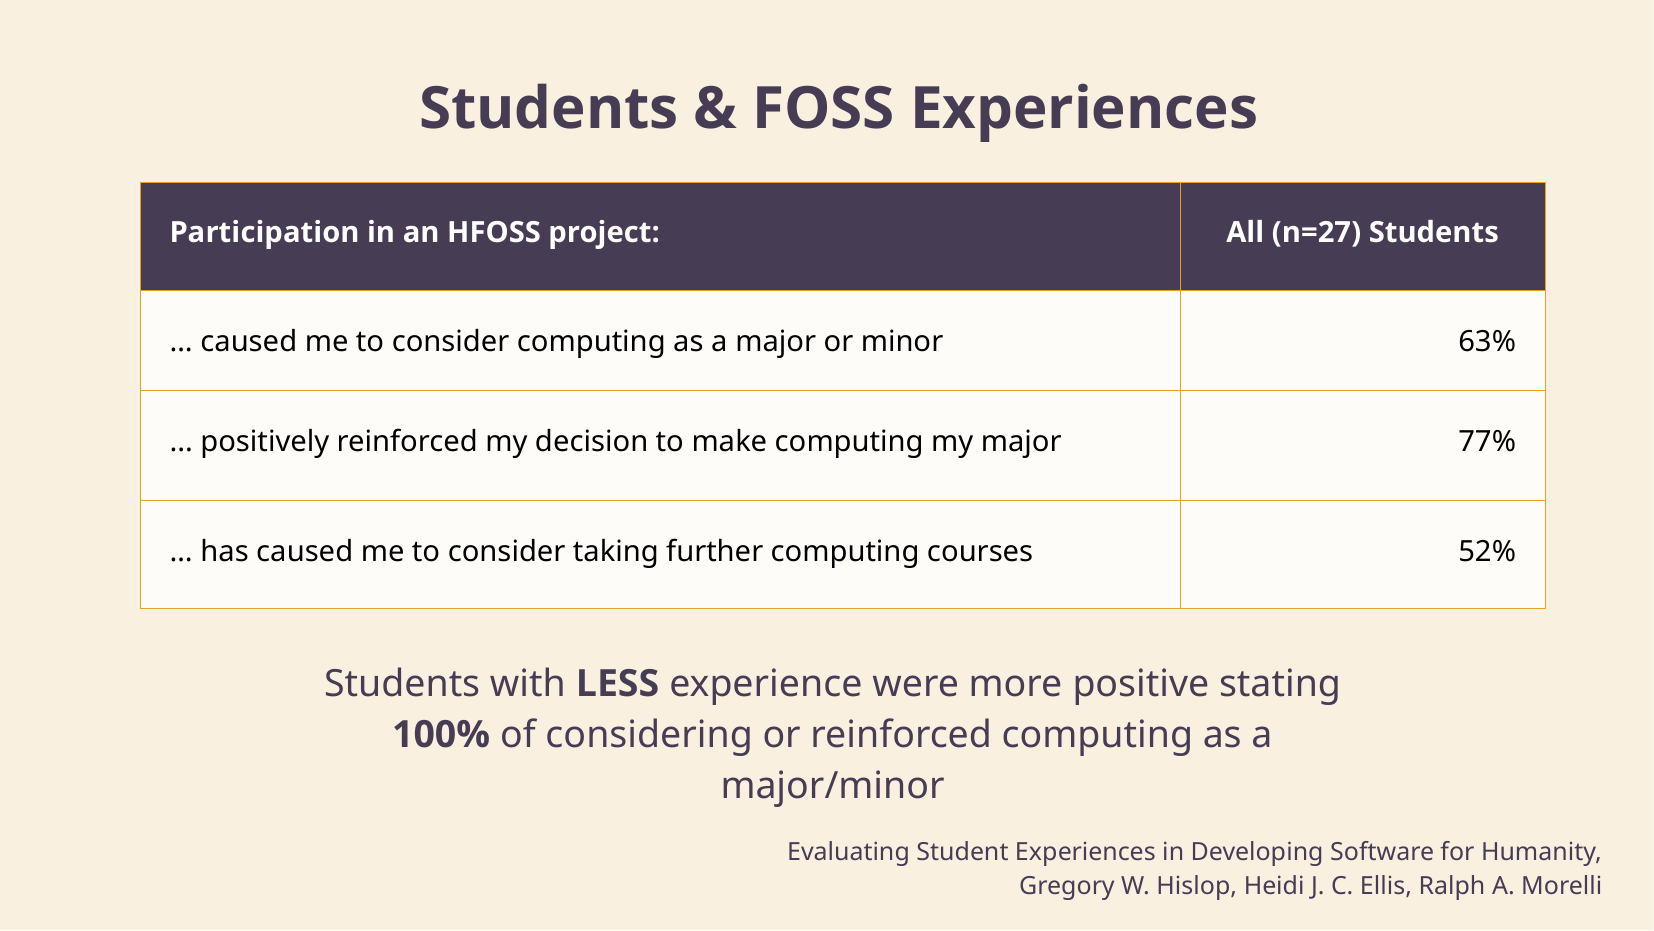

Students & FOSS Experiences
| Participation in an HFOSS project: | All (n=27) Students |
| --- | --- |
| … caused me to consider computing as a major or minor | 63% |
| ... positively reinforced my decision to make computing my major | 77% |
| … has caused me to consider taking further computing courses | 52% |
Students with LESS experience were more positive stating 100% of considering or reinforced computing as a major/minor
Evaluating Student Experiences in Developing Software for Humanity,
Gregory W. Hislop, Heidi J. C. Ellis, Ralph A. Morelli